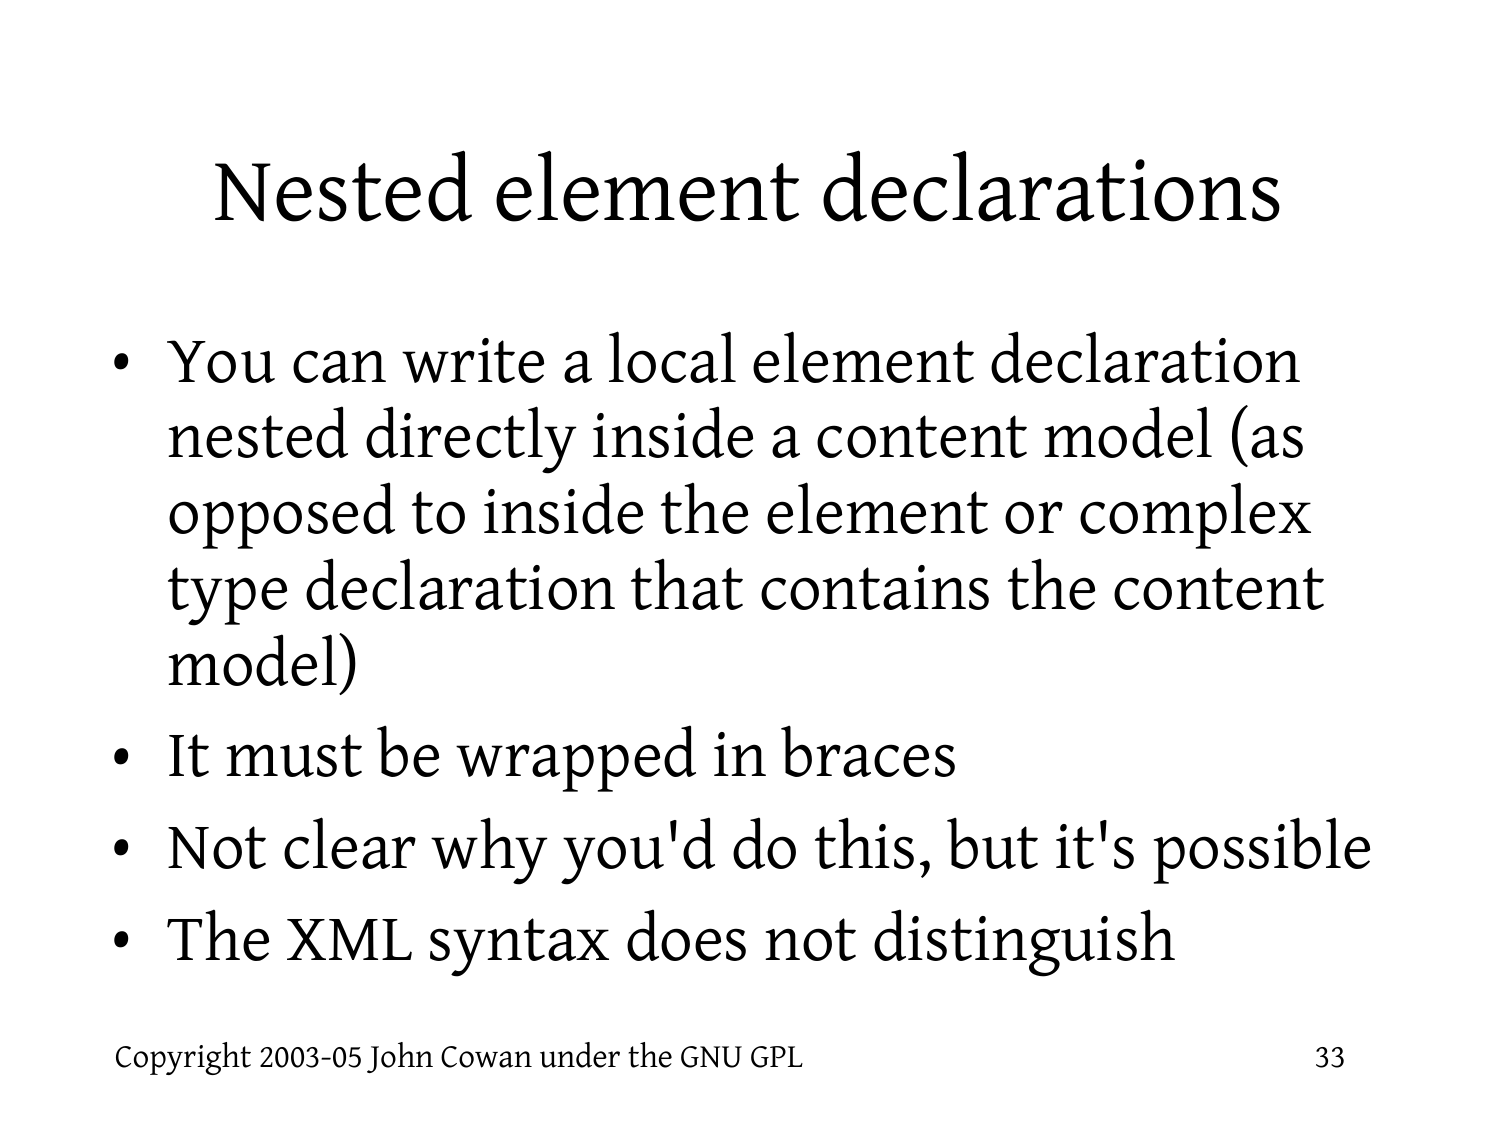

# Nested element declarations
You can write a local element declaration nested directly inside a content model (as opposed to inside the element or complex type declaration that contains the content model)
It must be wrapped in braces
Not clear why you'd do this, but it's possible
The XML syntax does not distinguish